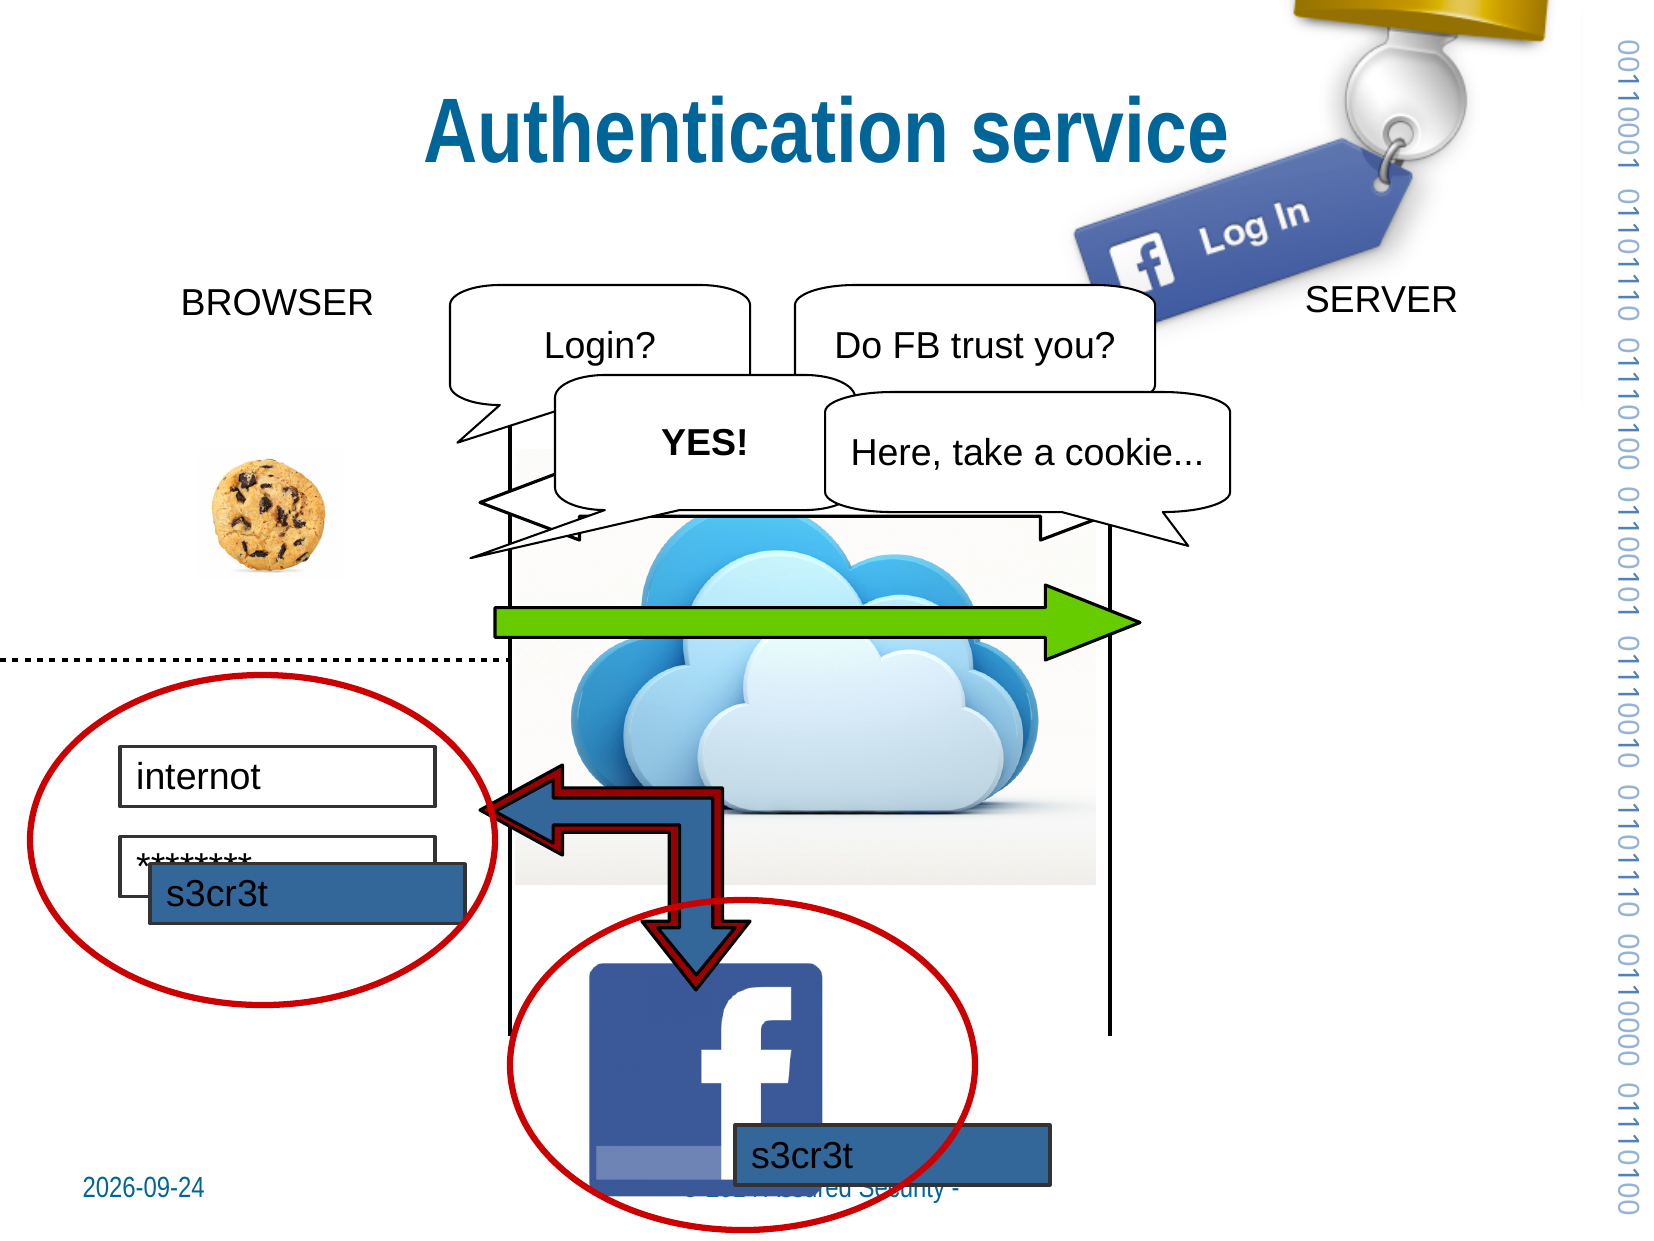

# Authentication service
SERVER
BROWSER
Login?
Do FB trust you?
YES!
Here, take a cookie...
internot
********
s3cr3t
s3cr3t